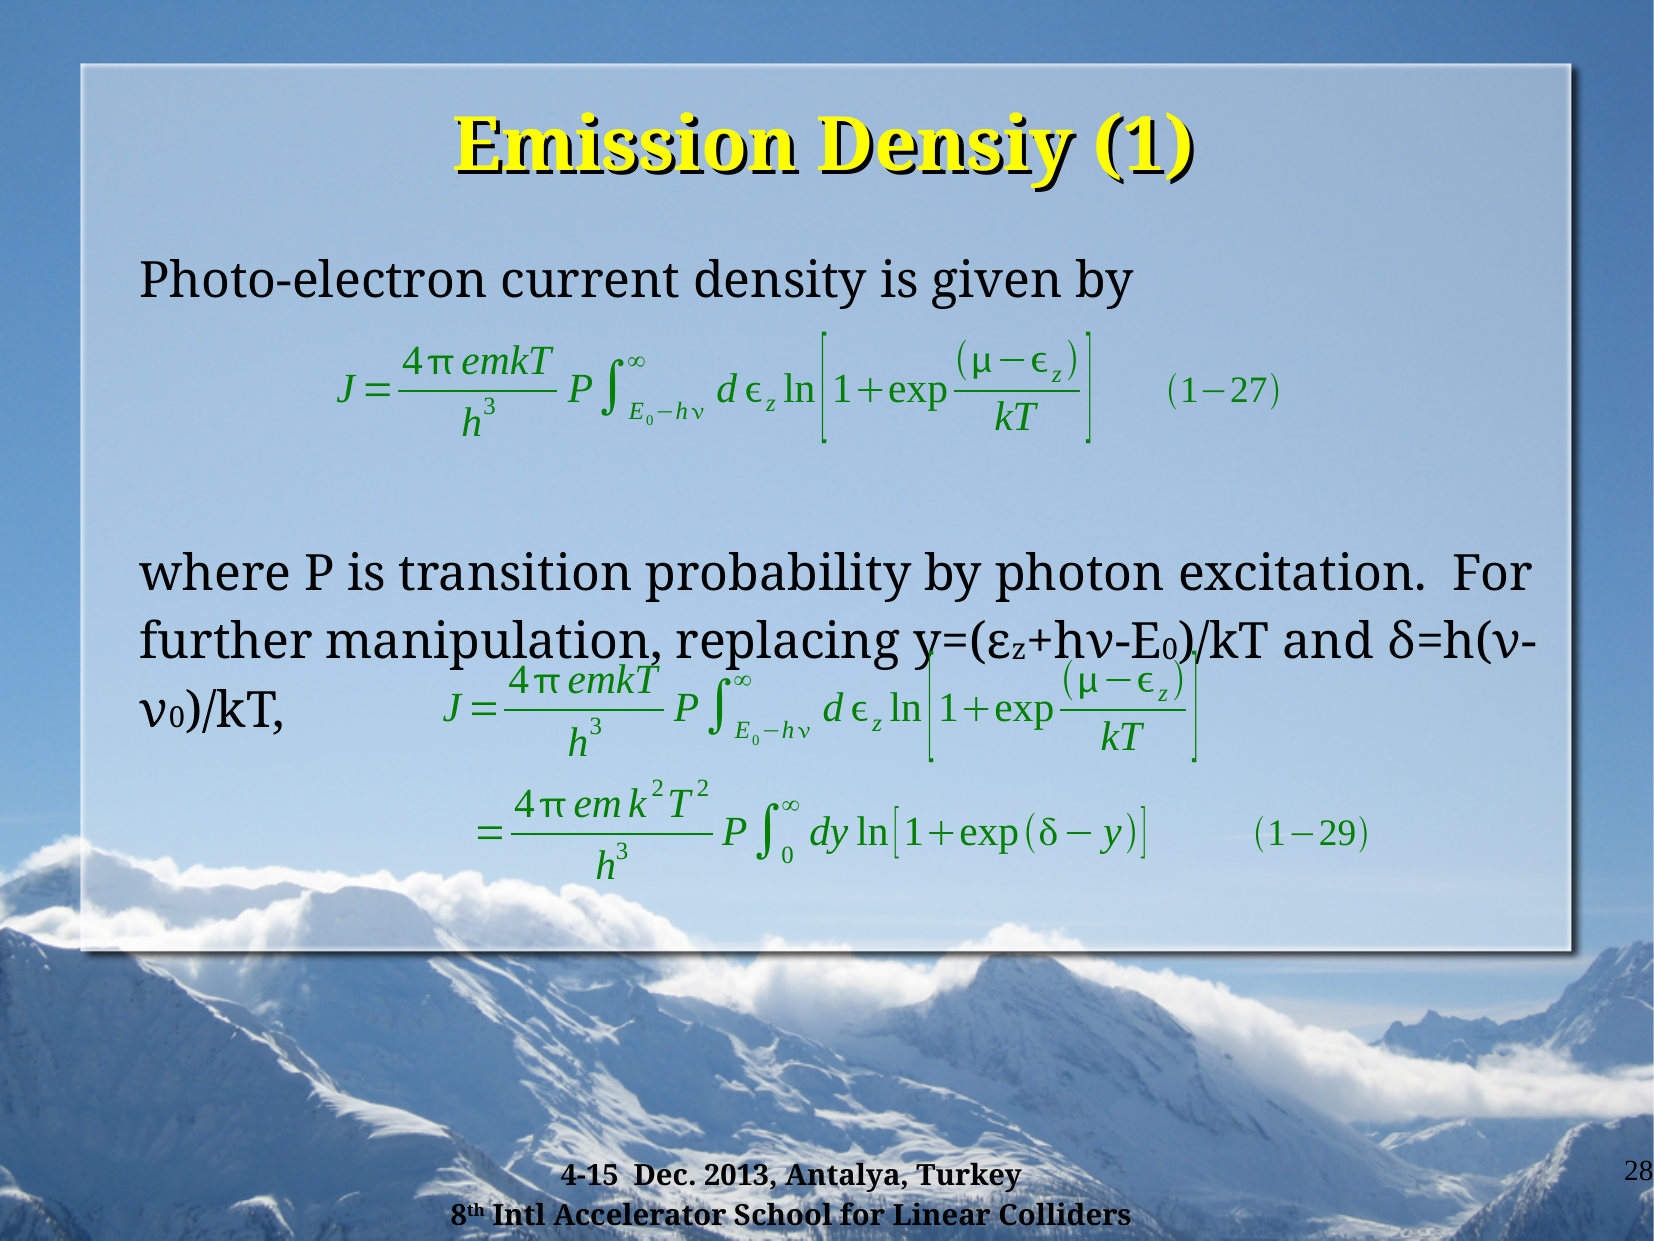

# Emission Densiy (1)
Photo-electron current density is given by
where P is transition probability by photon excitation. For further manipulation, replacing y=(εz+hν-E0)/kT and δ=h(ν-ν0)/kT,
28